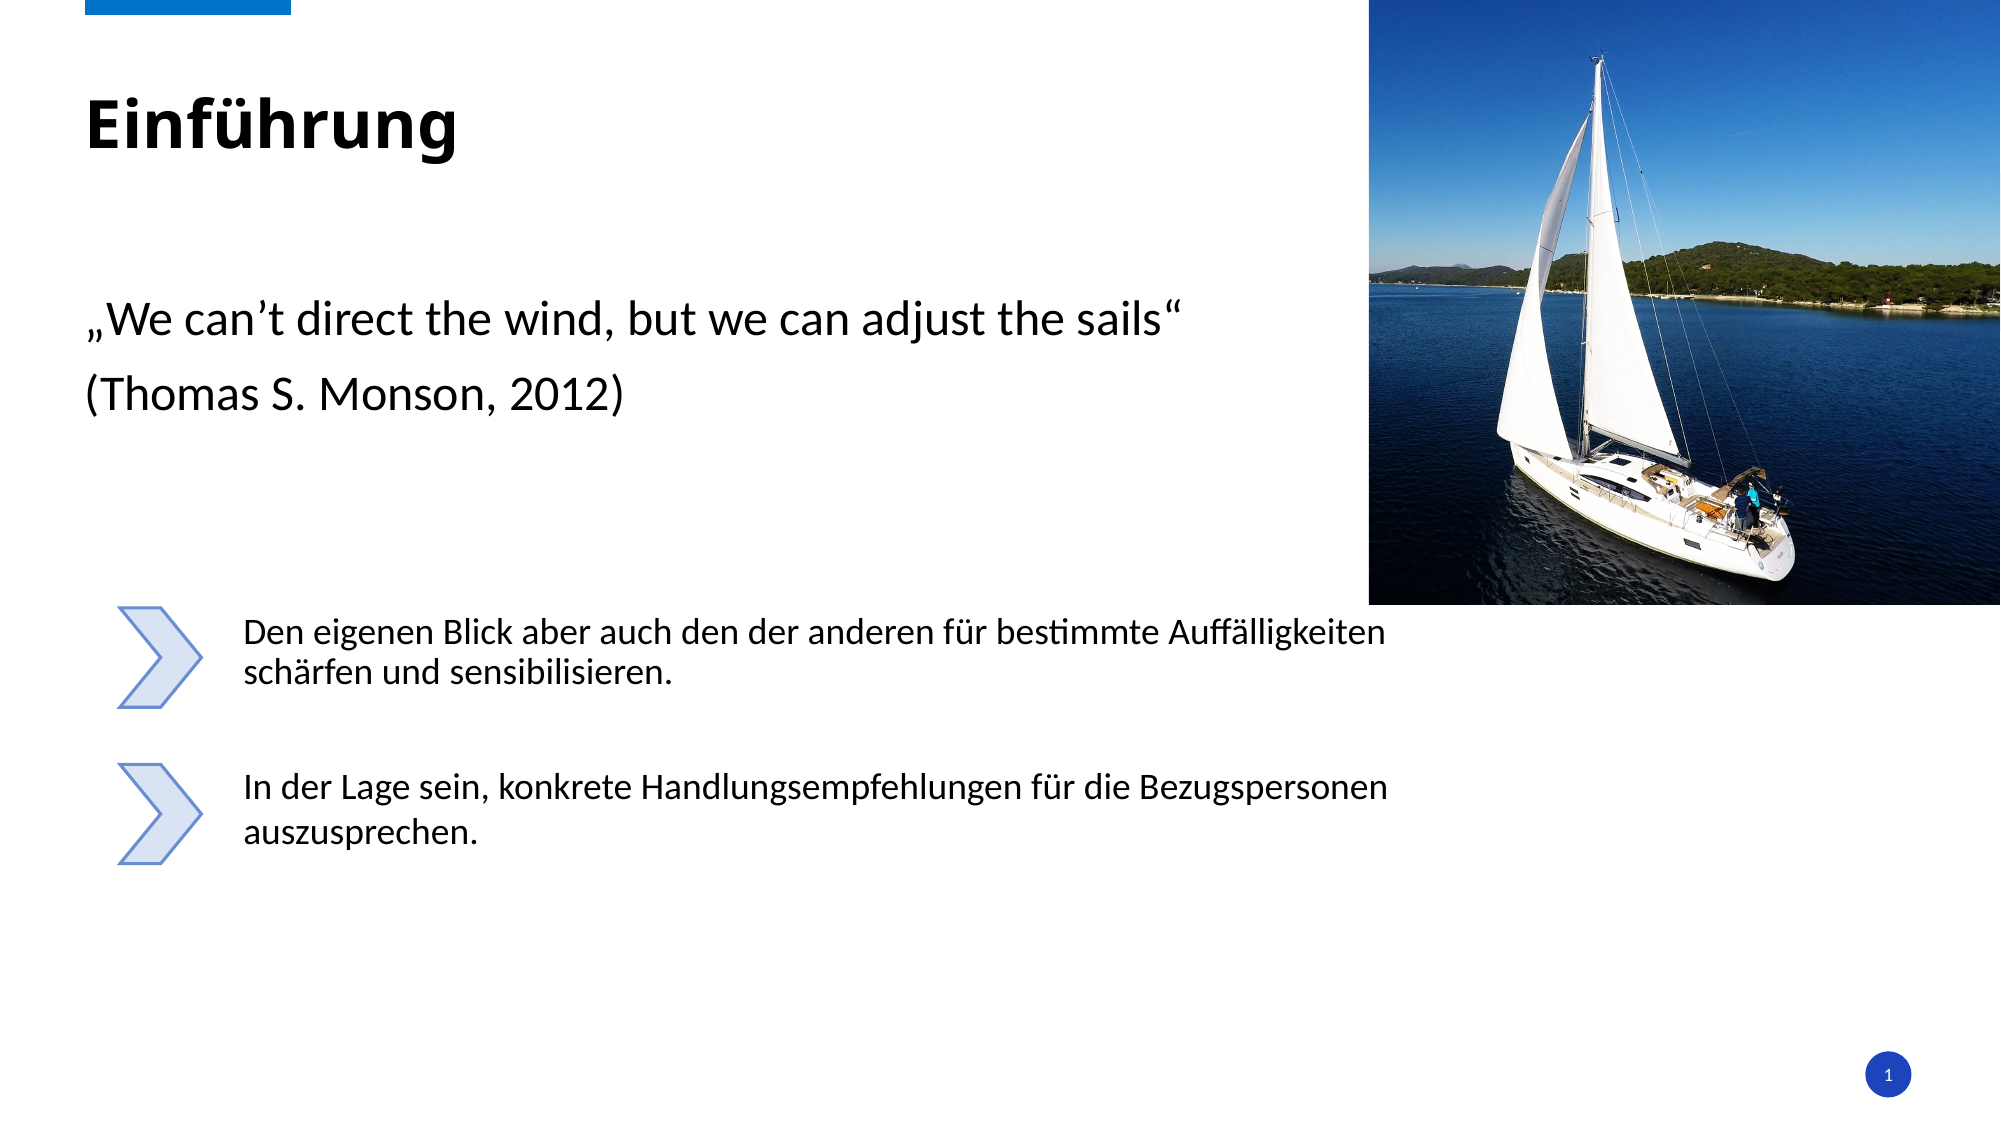

Einführung
„We can’t direct the wind, but we can adjust the sails“
(Thomas S. Monson, 2012)
# Den eigenen Blick aber auch den der anderen für bestimmte Auffälligkeiten schärfen und sensibilisieren.
In der Lage sein, konkrete Handlungsempfehlungen für die Bezugspersonen auszusprechen.
1
"Dieses Foto" von Unbekannter Autor ist lizenziert gemäß CC BY